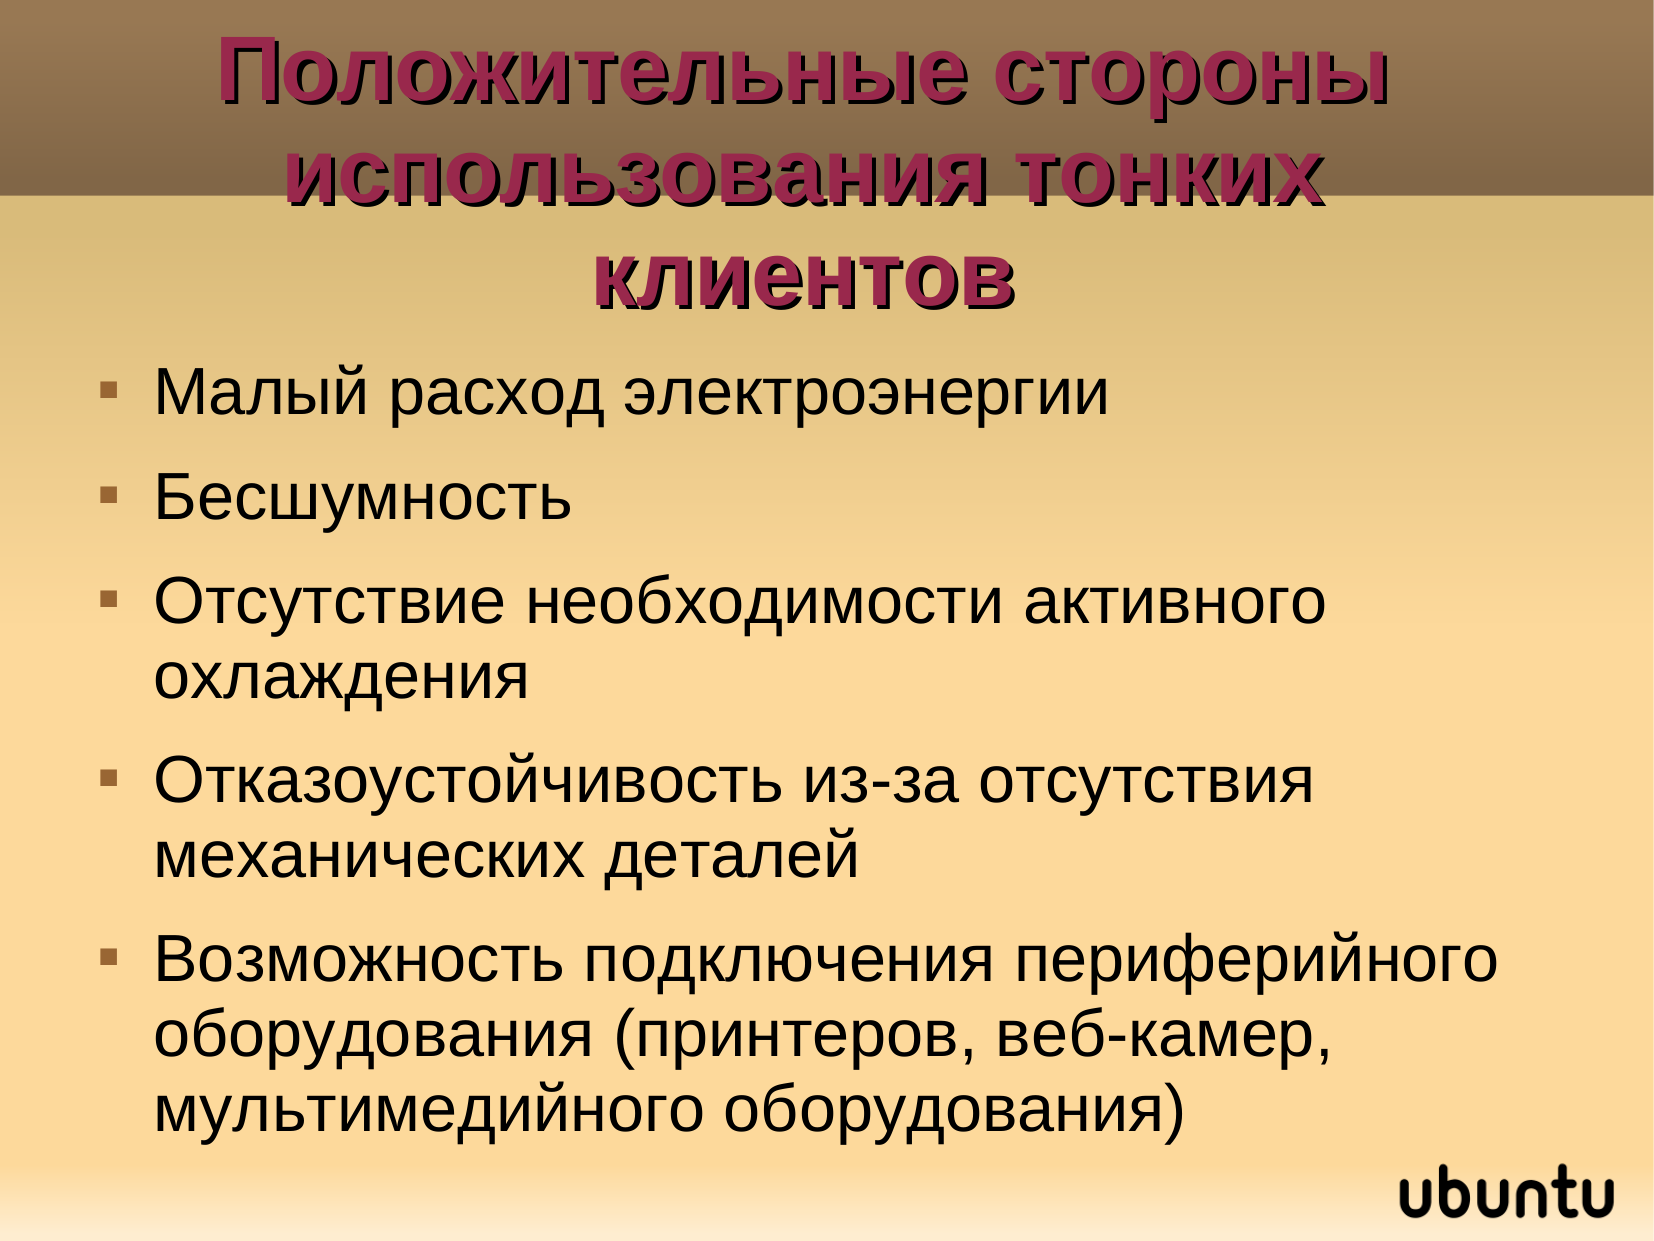

# Положительные стороны использования тонких клиентов
Малый расход электроэнергии
Бесшумность
Отсутствие необходимости активного охлаждения
Отказоустойчивость из-за отсутствия механических деталей
Возможность подключения периферийного оборудования (принтеров, веб-камер, мультимедийного оборудования)